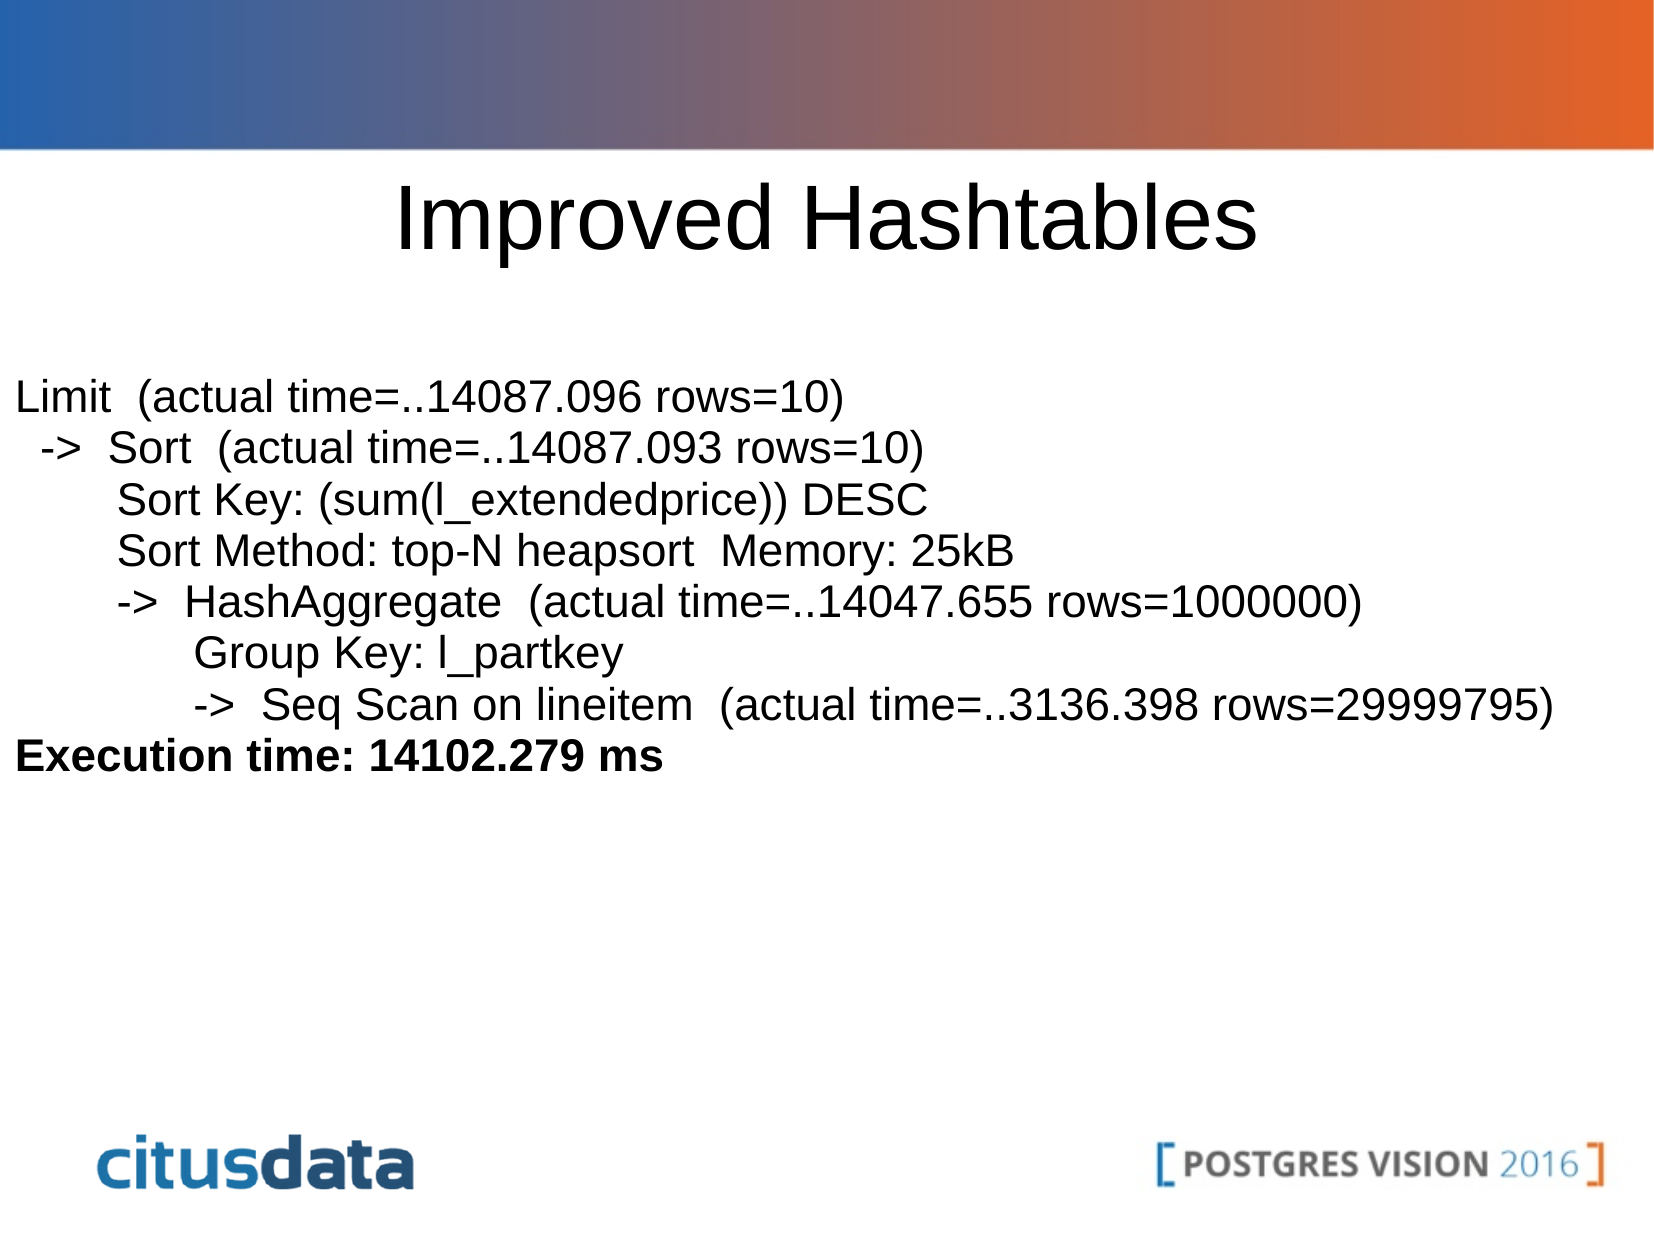

# Improved Hashtables
Limit (actual time=..14087.096 rows=10)
 -> Sort (actual time=..14087.093 rows=10)
 Sort Key: (sum(l_extendedprice)) DESC
 Sort Method: top-N heapsort Memory: 25kB
 -> HashAggregate (actual time=..14047.655 rows=1000000)
 Group Key: l_partkey
 -> Seq Scan on lineitem (actual time=..3136.398 rows=29999795)
Execution time: 14102.279 ms